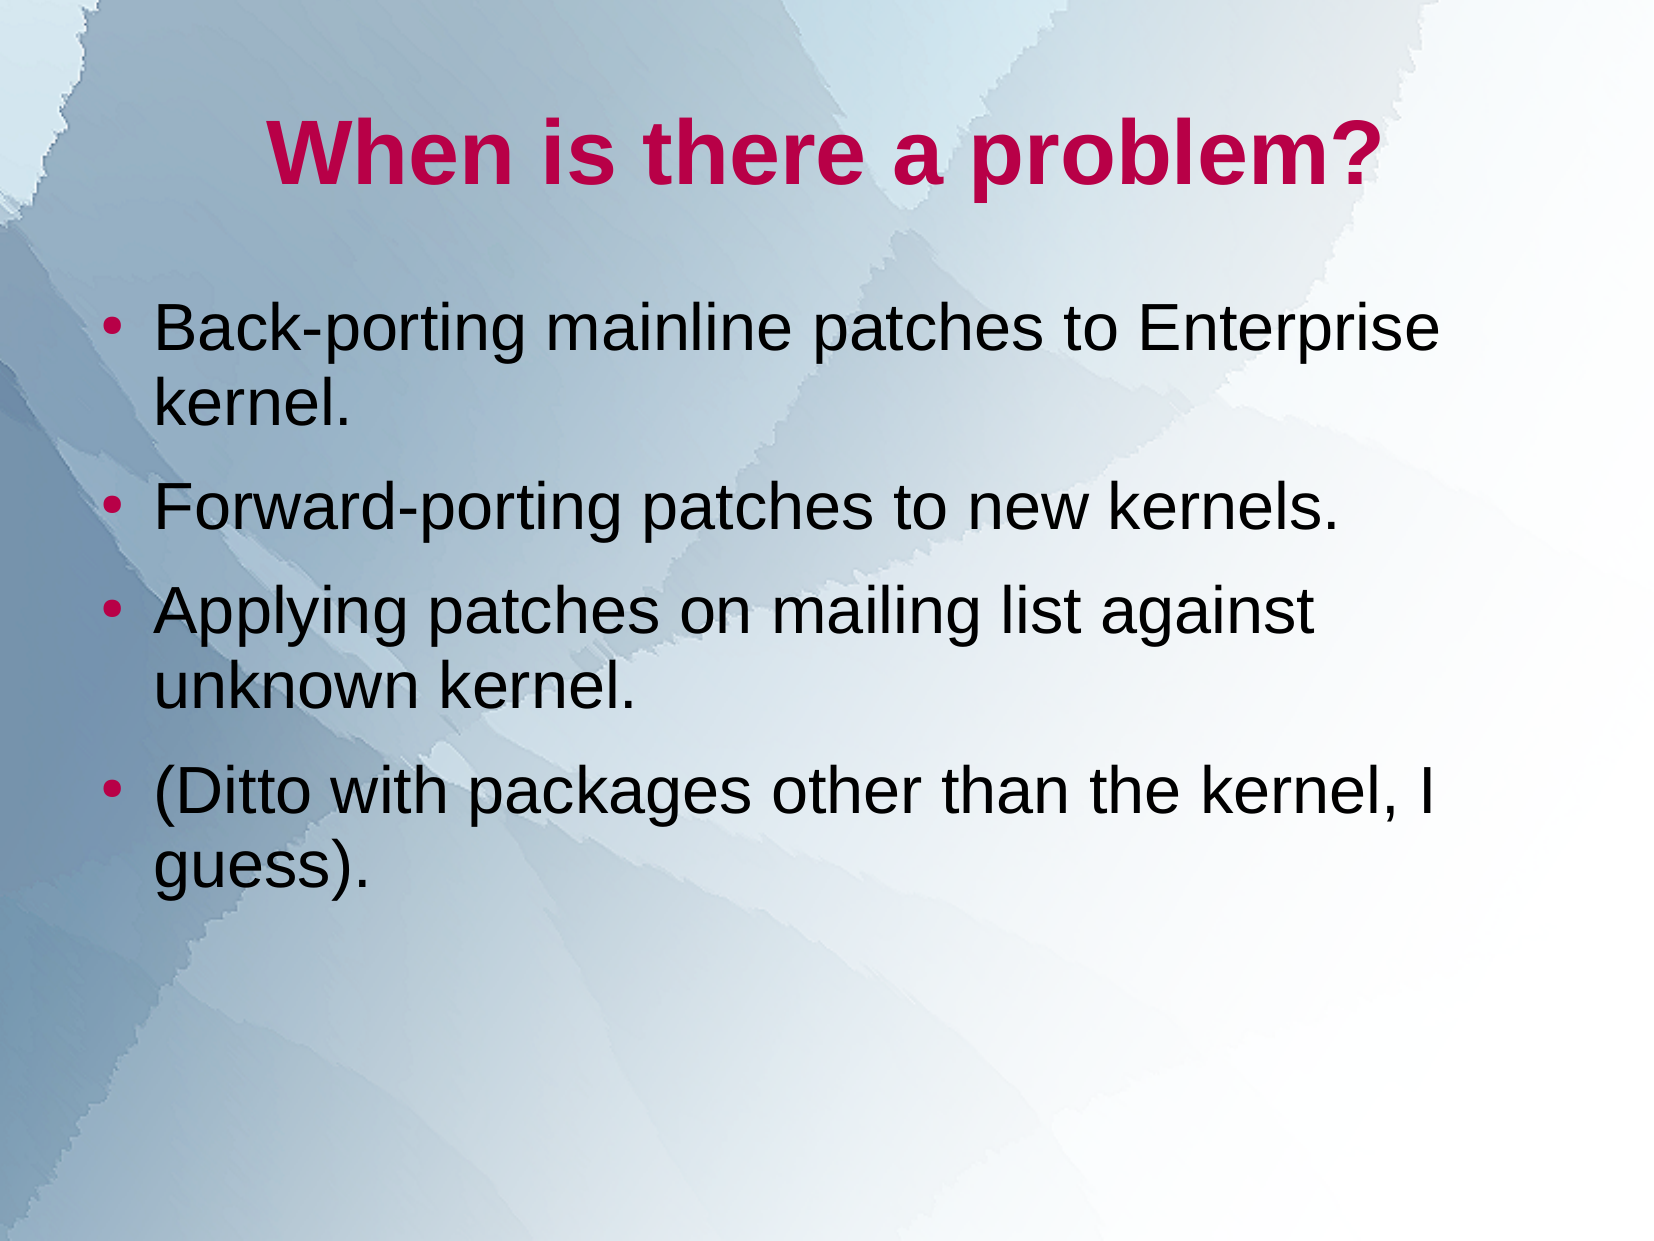

# When is there a problem?
Back-porting mainline patches to Enterprise kernel.
Forward-porting patches to new kernels.
Applying patches on mailing list against unknown kernel.
(Ditto with packages other than the kernel, I guess).